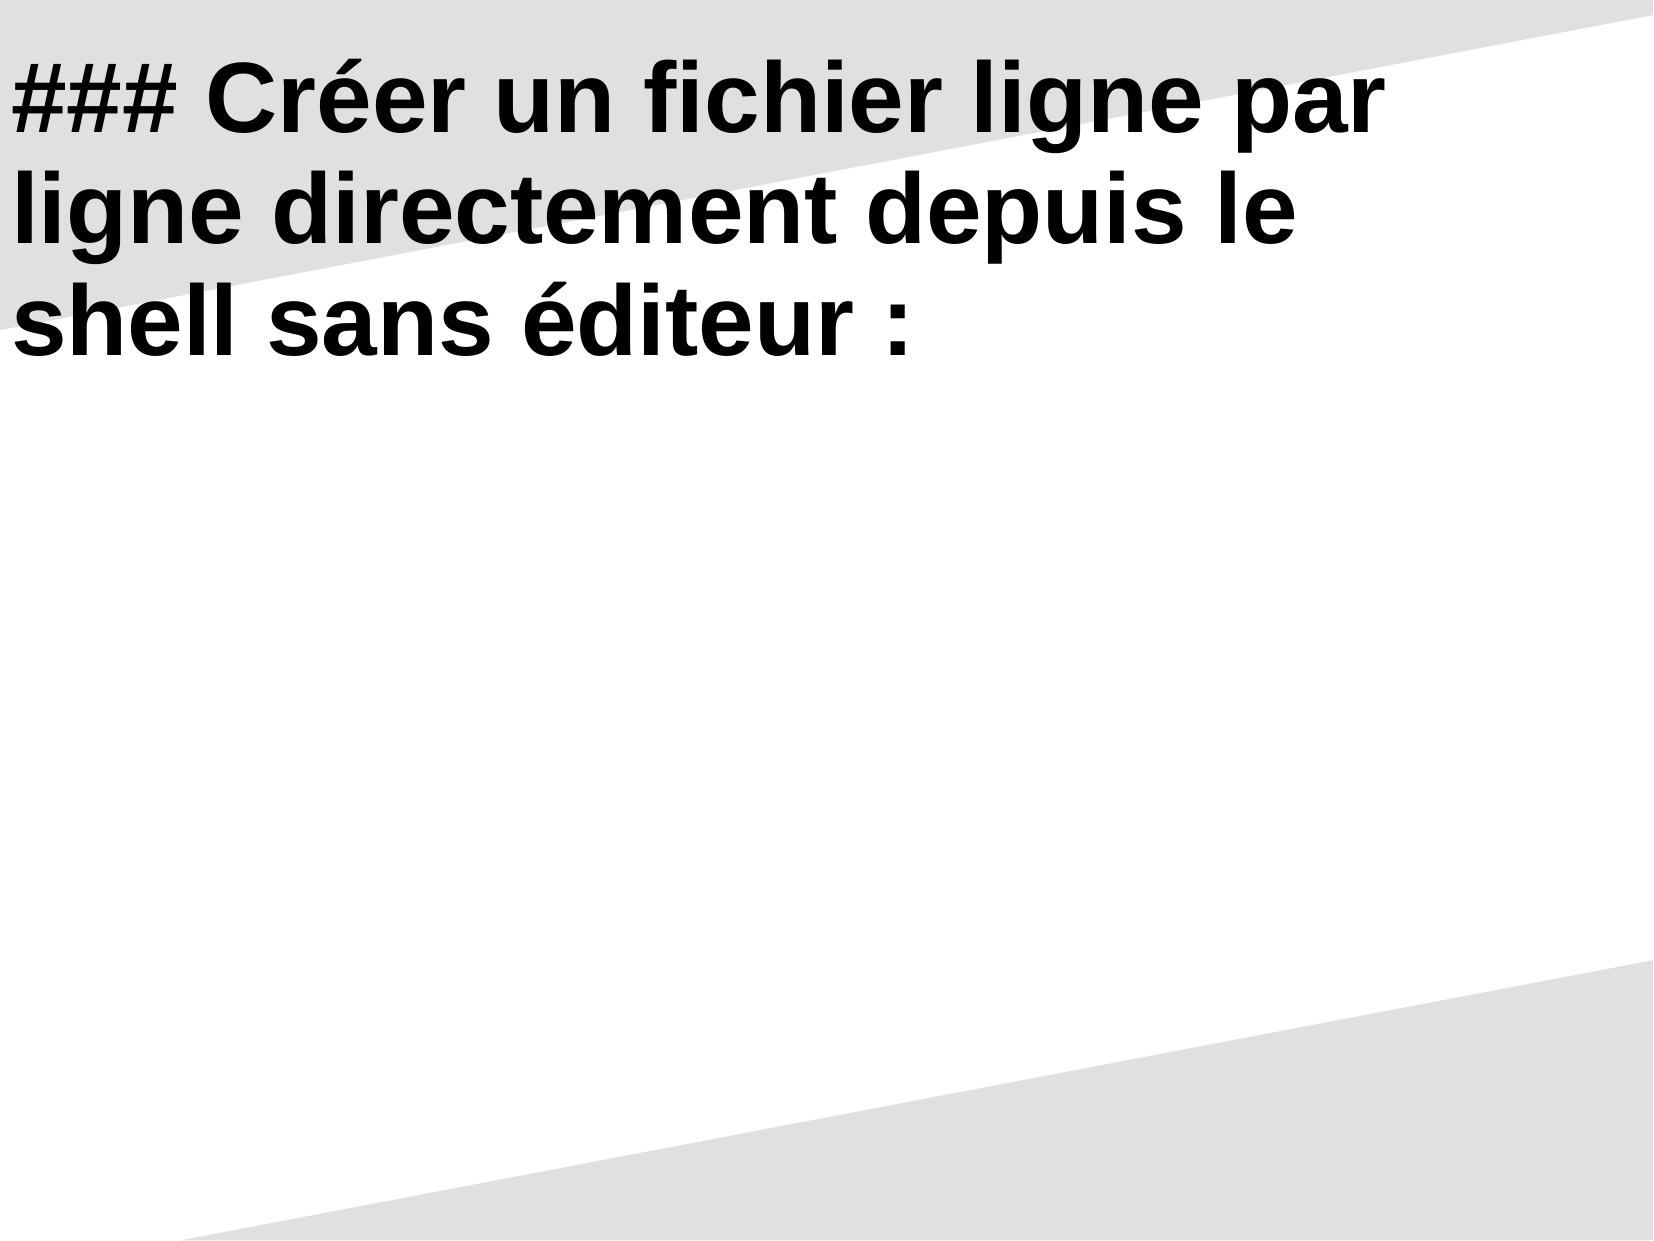

# ### Créer un fichier ligne par ligne directement depuis le shell sans éditeur :